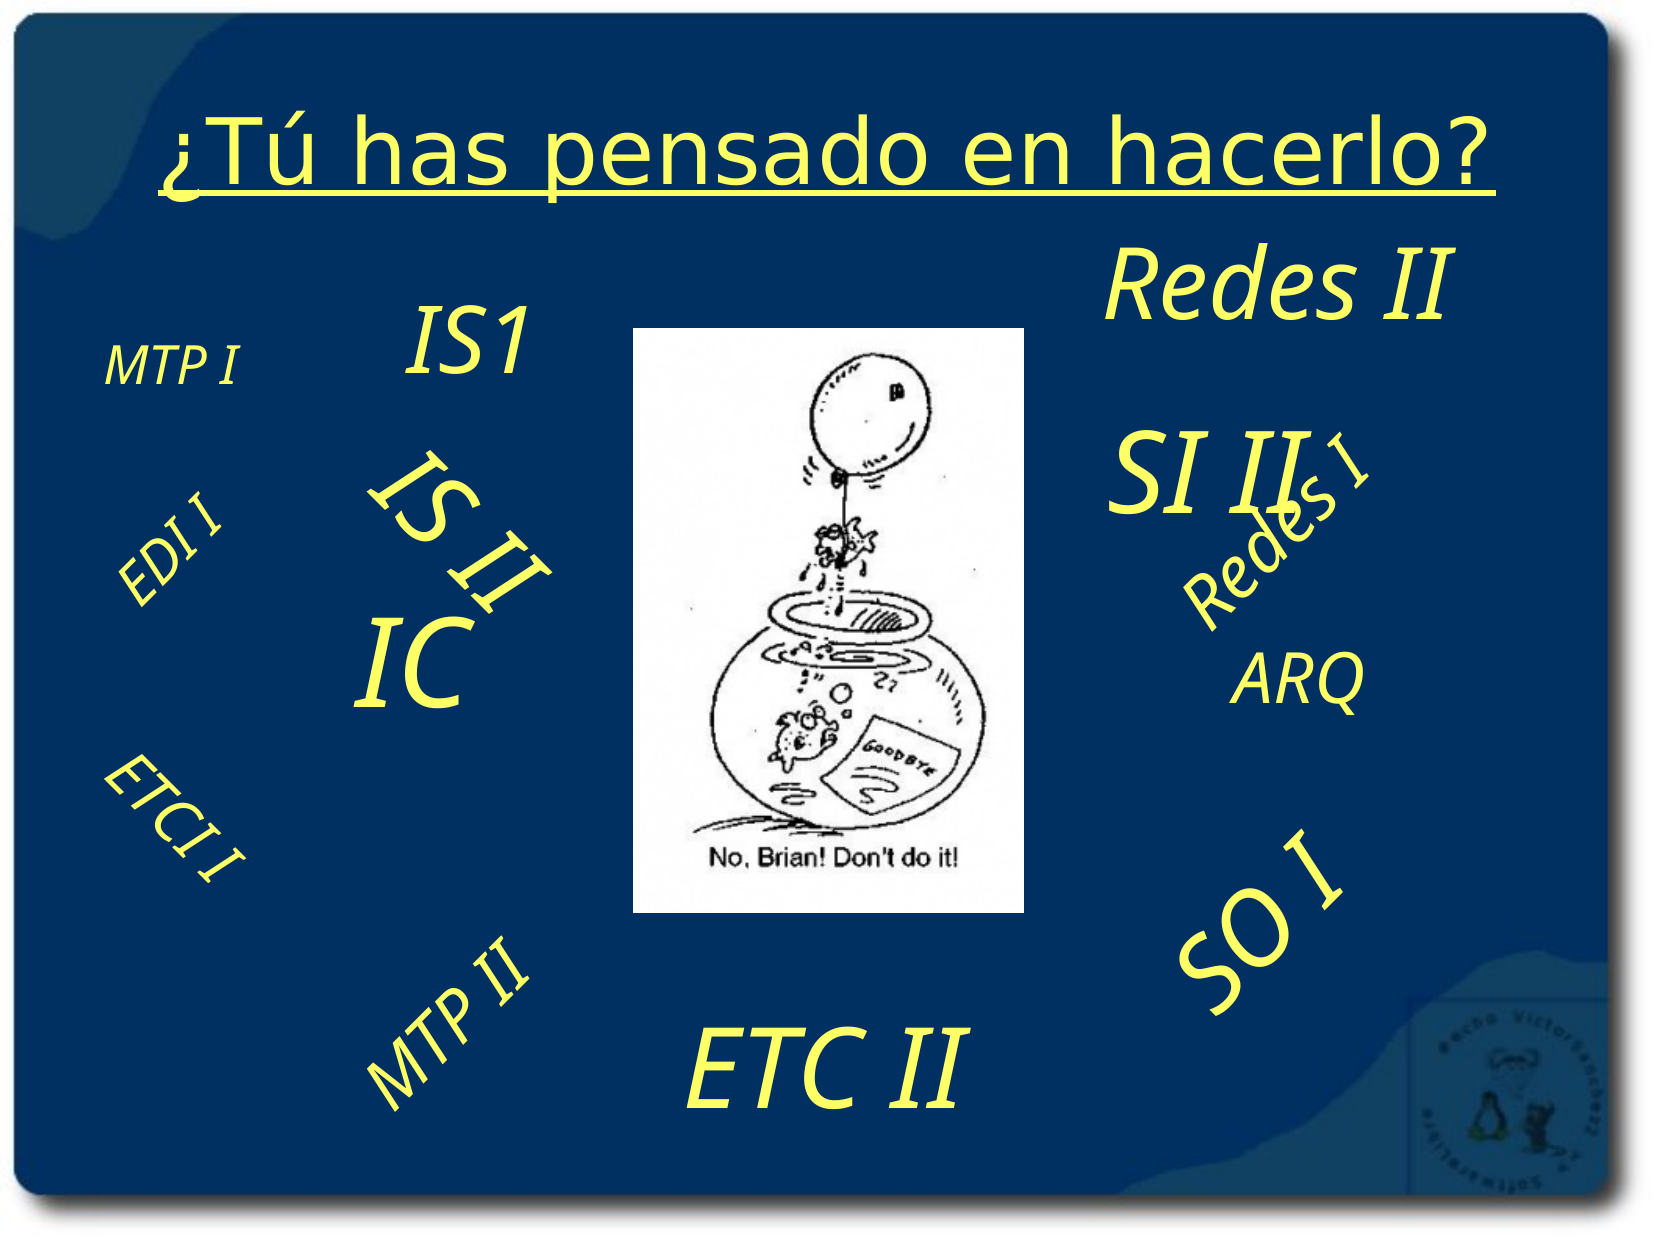

# ¿Tú has pensado en hacerlo?
Redes II
IS1
MTP I
SI II
IS II
Redes I
EDI I
IC
ARQ
ETCI I
SO I
MTP II
ETC II